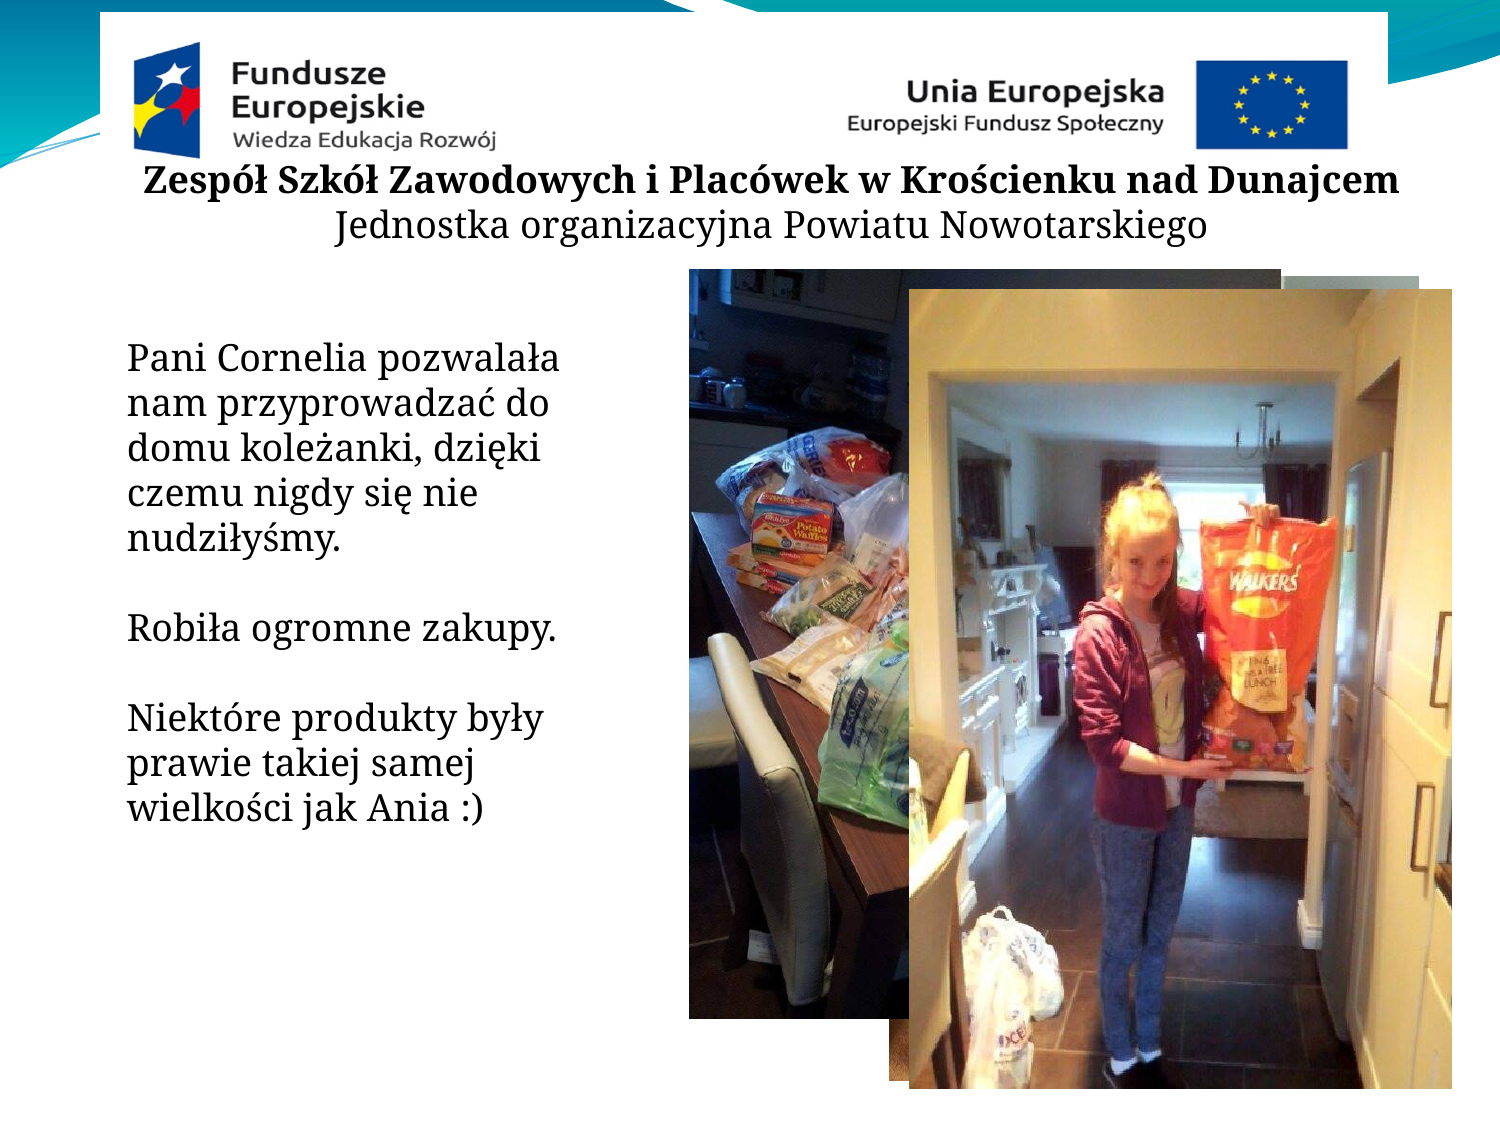

Zespół Szkół Zawodowych i Placówek w Krościenku nad Dunajcem
Jednostka organizacyjna Powiatu Nowotarskiego
Pani Cornelia pozwalała nam przyprowadzać do domu koleżanki, dzięki czemu nigdy się nie nudziłyśmy.
Robiła ogromne zakupy.
Niektóre produkty były prawie takiej samej wielkości jak Ania :)